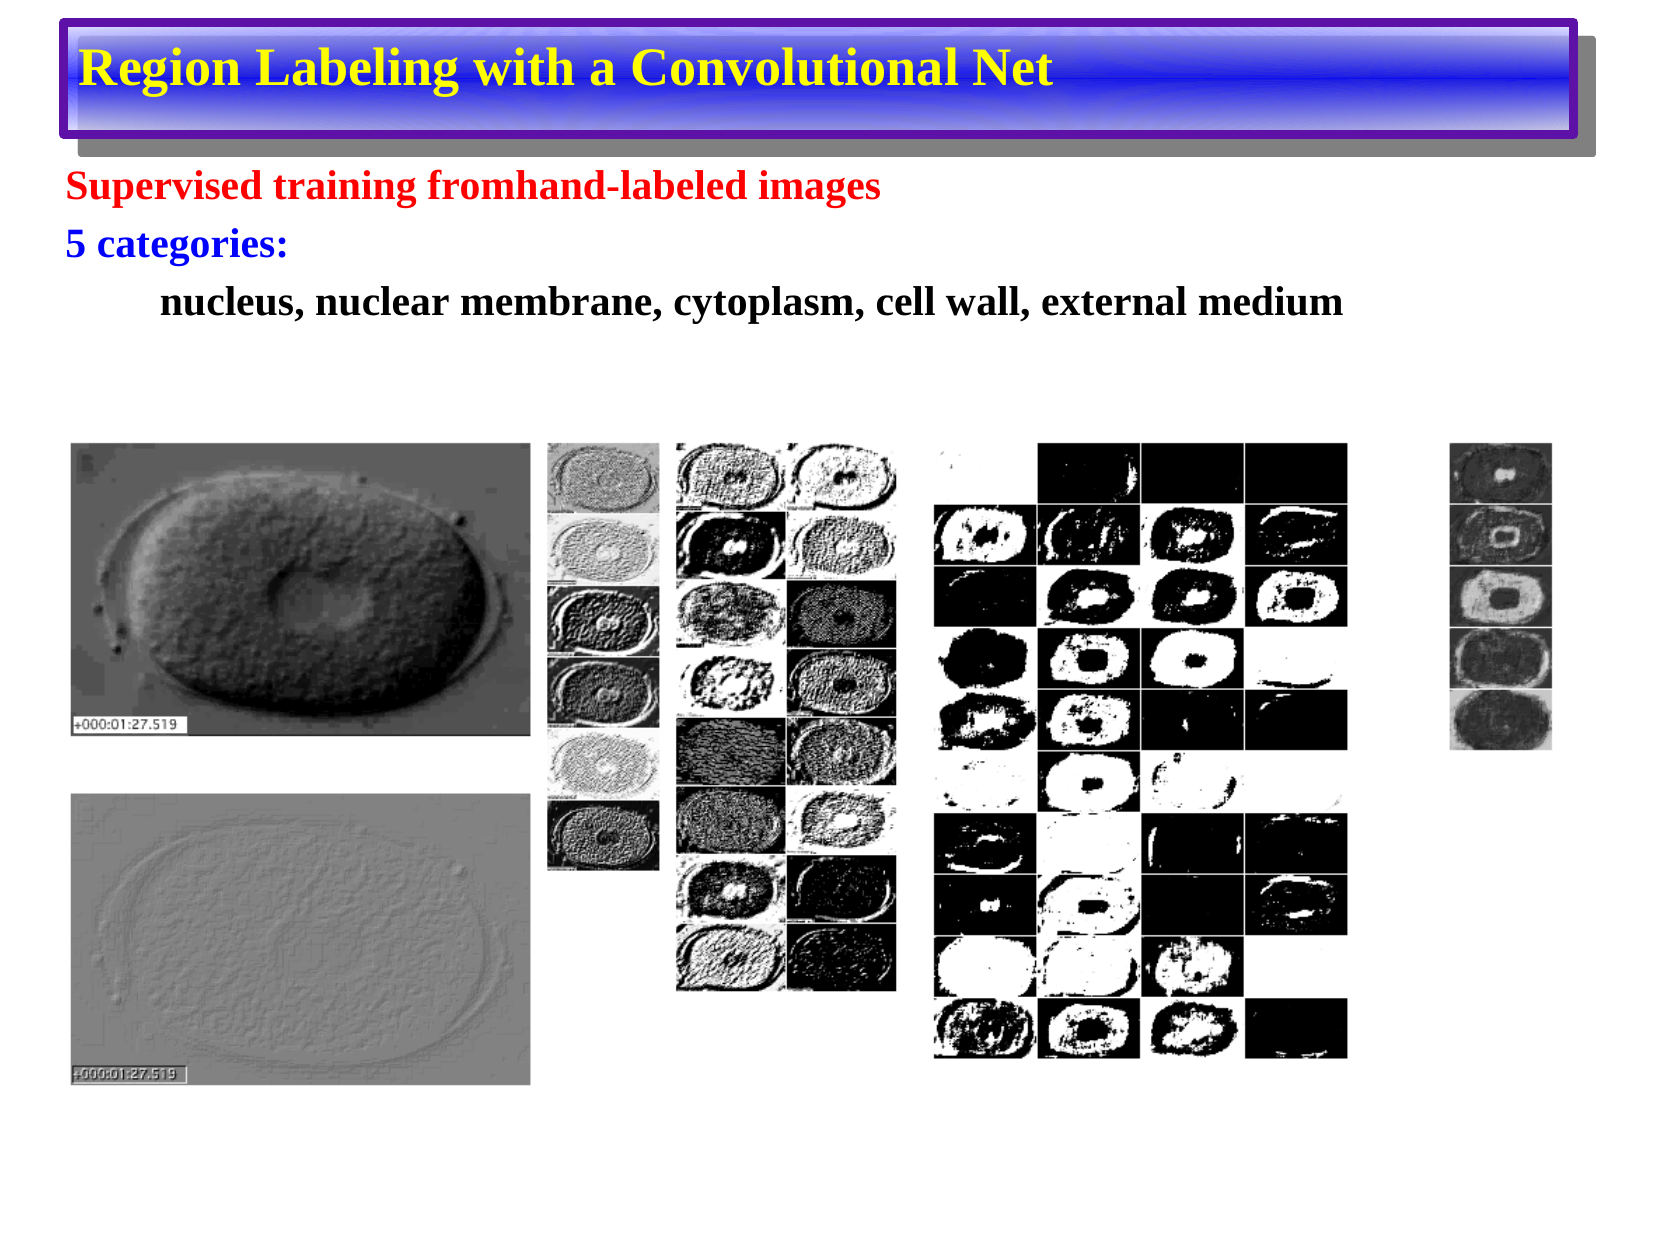

Region Labeling with a Convolutional Net
Supervised training fromhand-labeled images
5 categories:
nucleus, nuclear membrane, cytoplasm, cell wall, external medium